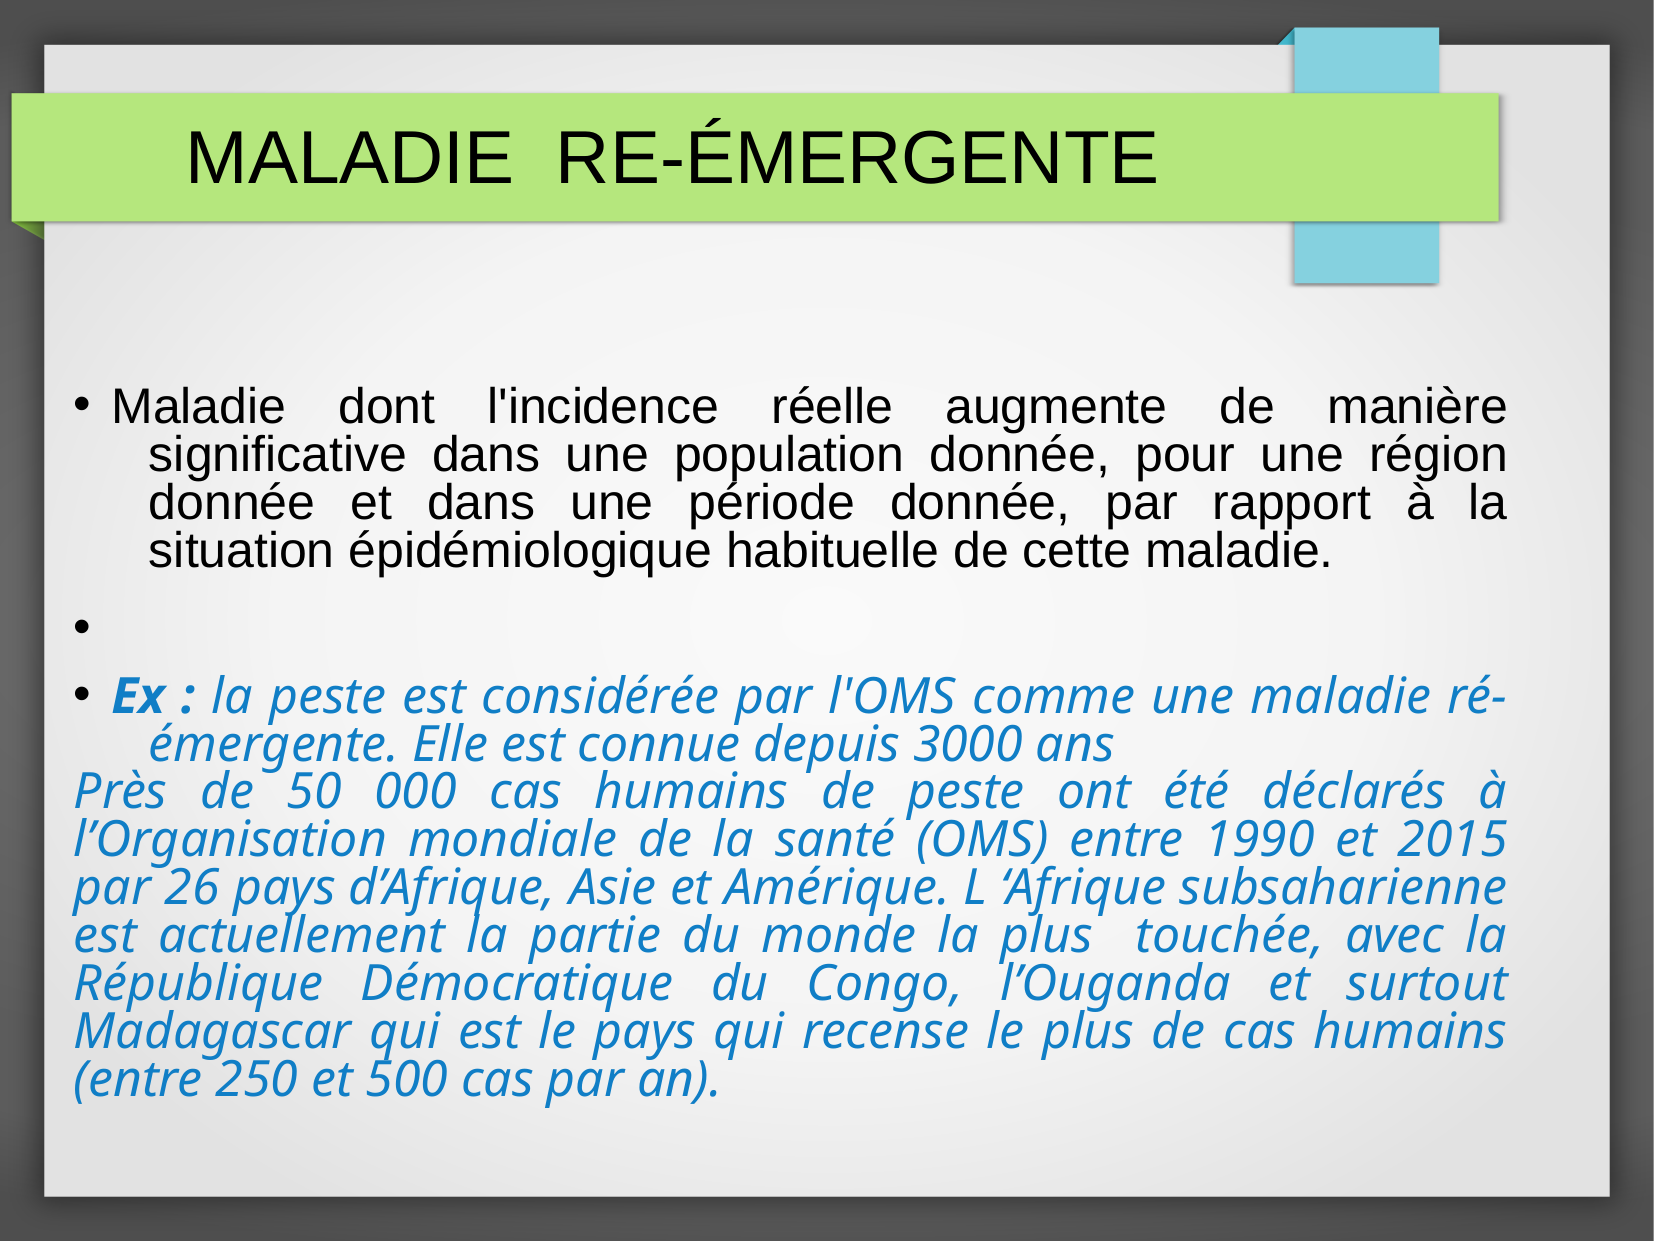

# MALADIE RE-ÉMERGENTE
Maladie dont l'incidence réelle augmente de manière significative dans une population donnée, pour une région donnée et dans une période donnée, par rapport à la situation épidémiologique habituelle de cette maladie.
Ex : la peste est considérée par l'OMS comme une maladie ré-émergente. Elle est connue depuis 3000 ans
Près de 50 000 cas humains de peste ont été déclarés à l’Organisation mondiale de la santé (OMS) entre 1990 et 2015 par 26 pays d’Afrique, Asie et Amérique. L ‘Afrique subsaharienne est actuellement la partie du monde la plus touchée, avec la République Démocratique du Congo, l’Ouganda et surtout Madagascar qui est le pays qui recense le plus de cas humains (entre 250 et 500 cas par an).